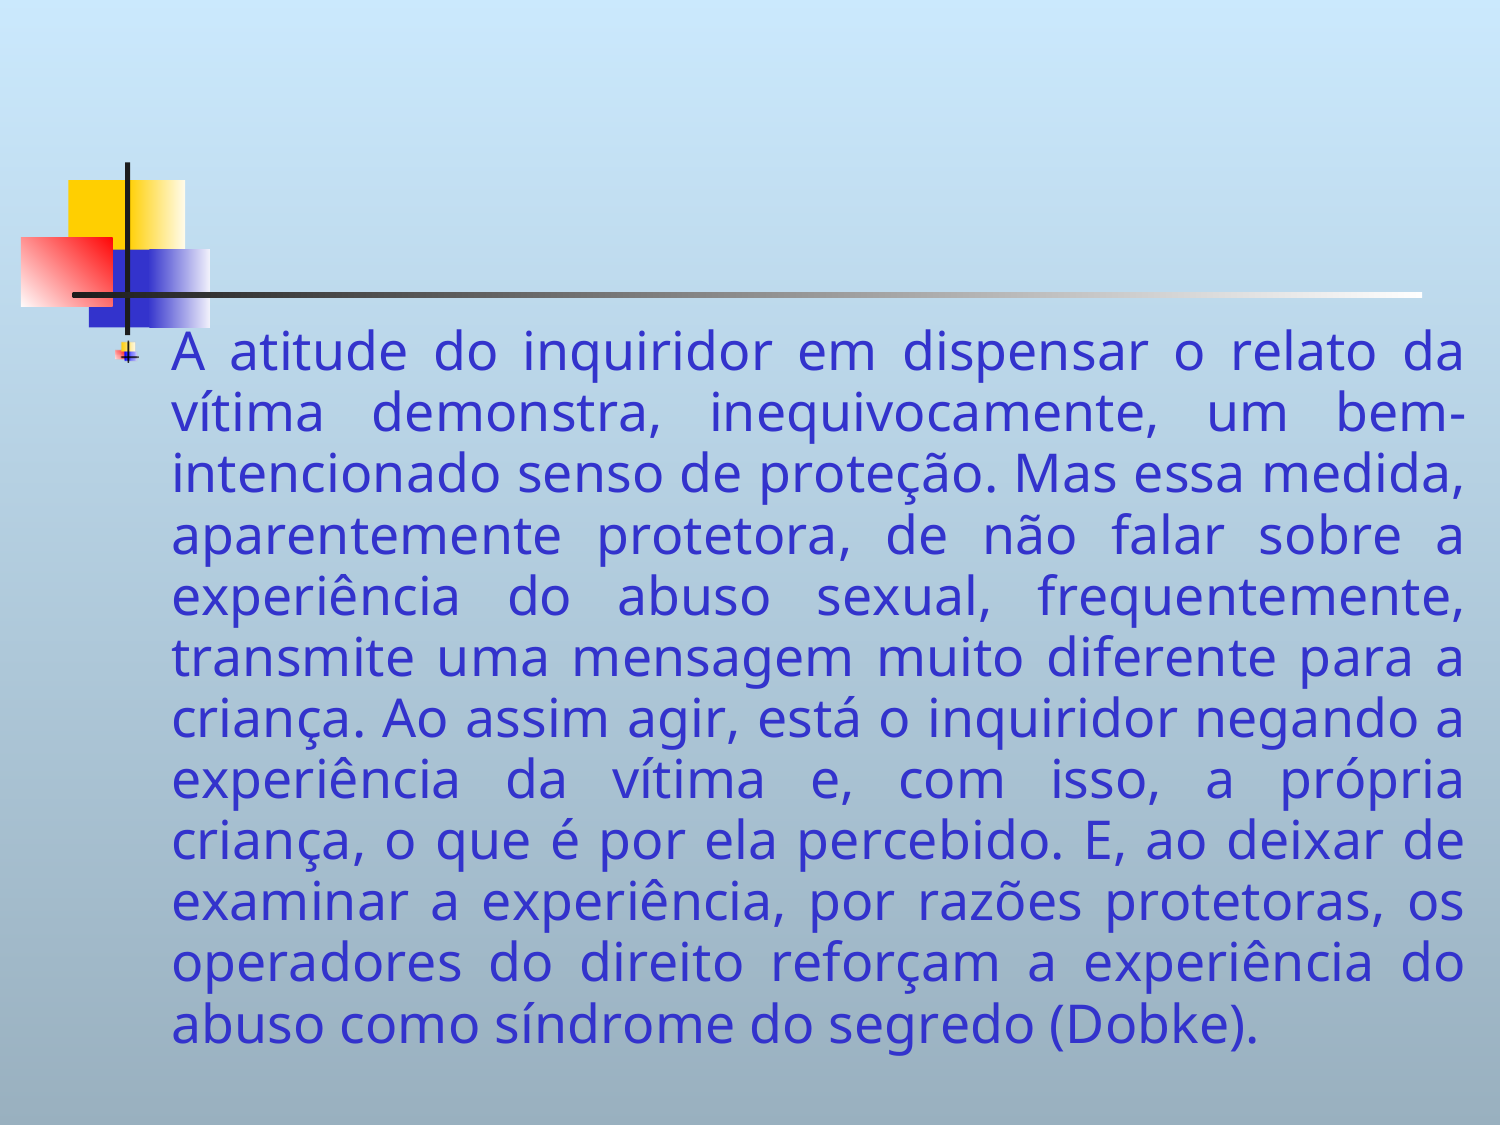

# A atitude do inquiridor em dispensar o relato da vítima demonstra, inequivocamente, um bem-intencionado senso de proteção. Mas essa medida, aparentemente protetora, de não falar sobre a experiência do abuso sexual, frequentemente, transmite uma mensagem muito diferente para a criança. Ao assim agir, está o inquiridor negando a experiência da vítima e, com isso, a própria criança, o que é por ela percebido. E, ao deixar de examinar a experiência, por razões protetoras, os operadores do direito reforçam a experiência do abuso como síndrome do segredo (Dobke).